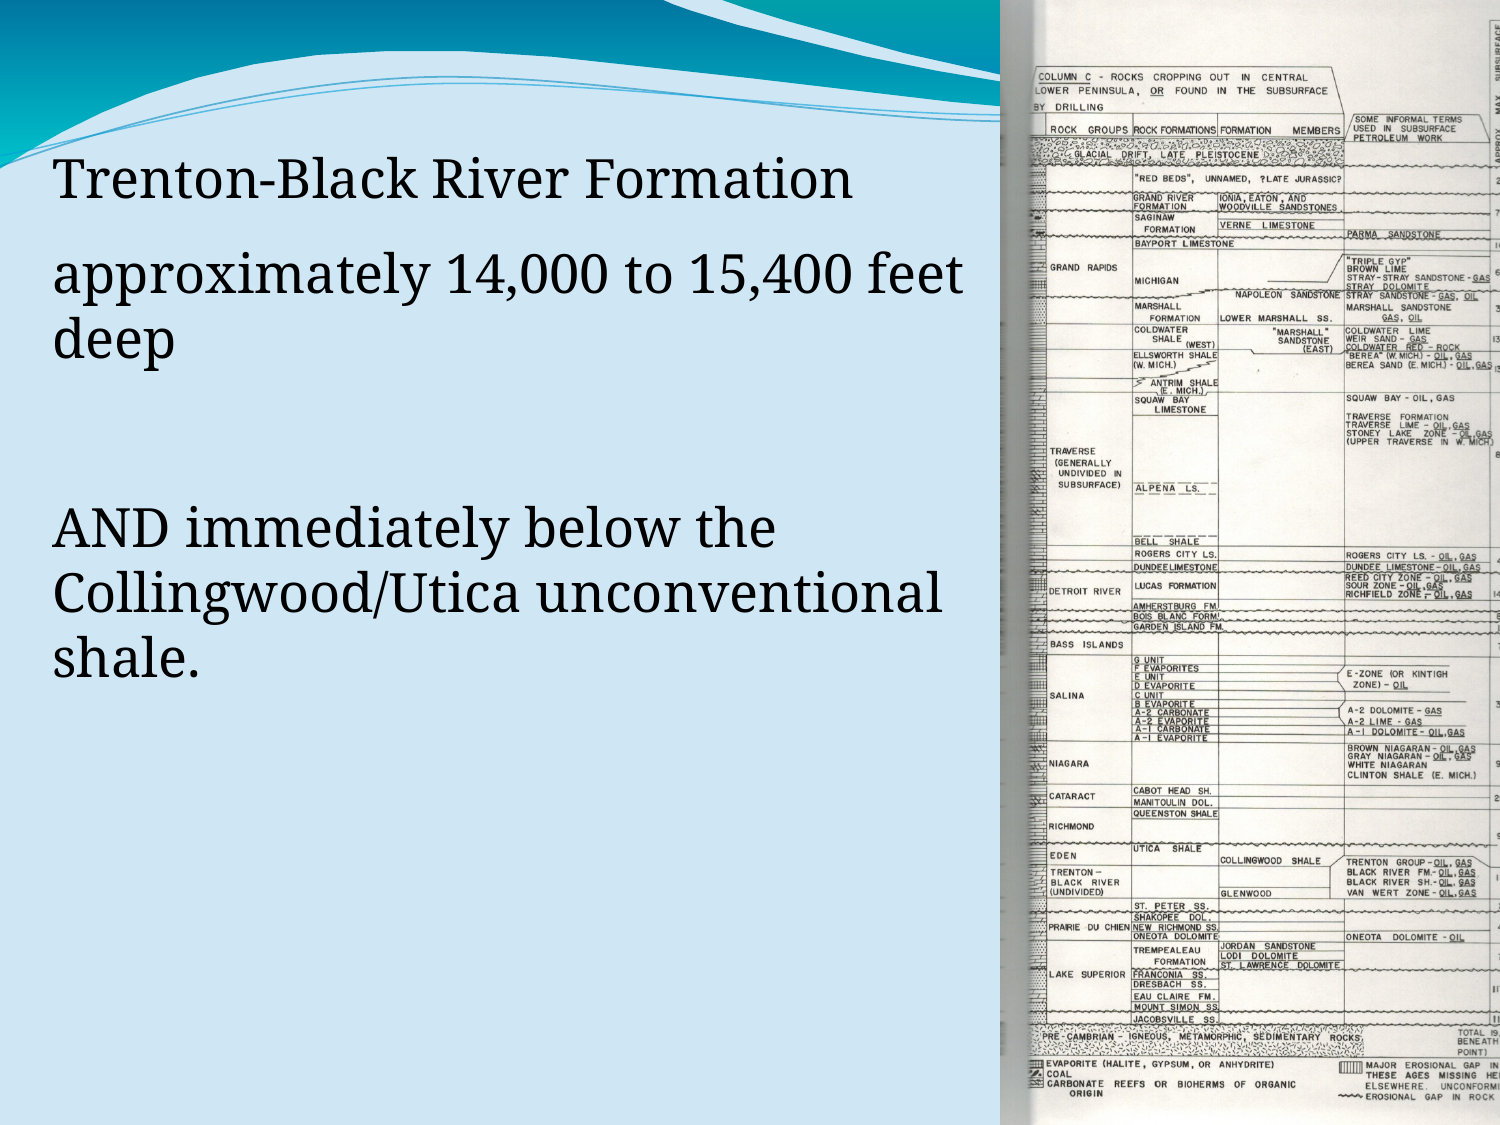

#
Trenton-Black River Formation
approximately 14,000 to 15,400 feet deep
AND immediately below the Collingwood/Utica unconventional shale.